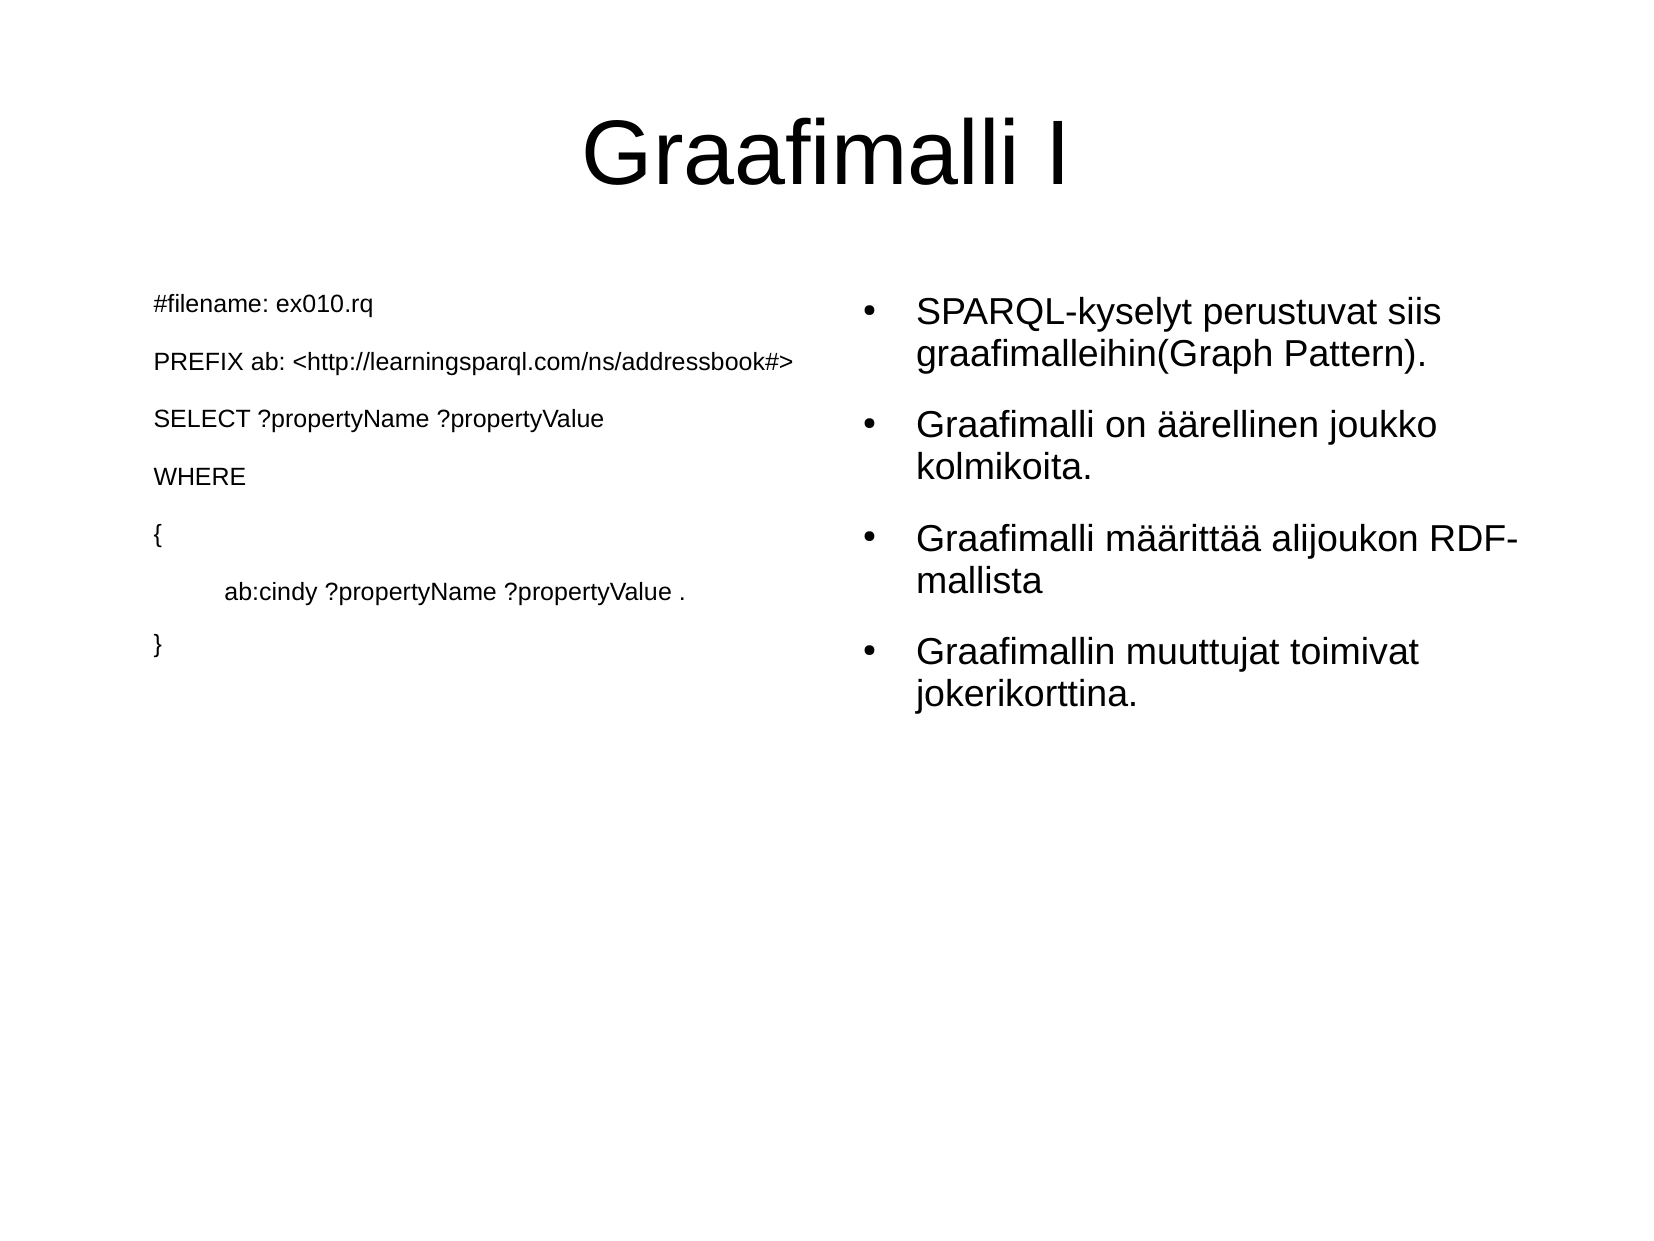

# Graafimalli I
#filename: ex010.rq
PREFIX ab: <http://learningsparql.com/ns/addressbook#>
SELECT ?propertyName ?propertyValue
WHERE
{
ab:cindy ?propertyName ?propertyValue .
}
SPARQL-kyselyt perustuvat siis graafimalleihin(Graph Pattern).
Graafimalli on äärellinen joukko kolmikoita.
Graafimalli määrittää alijoukon RDF-mallista
Graafimallin muuttujat toimivat jokerikorttina.